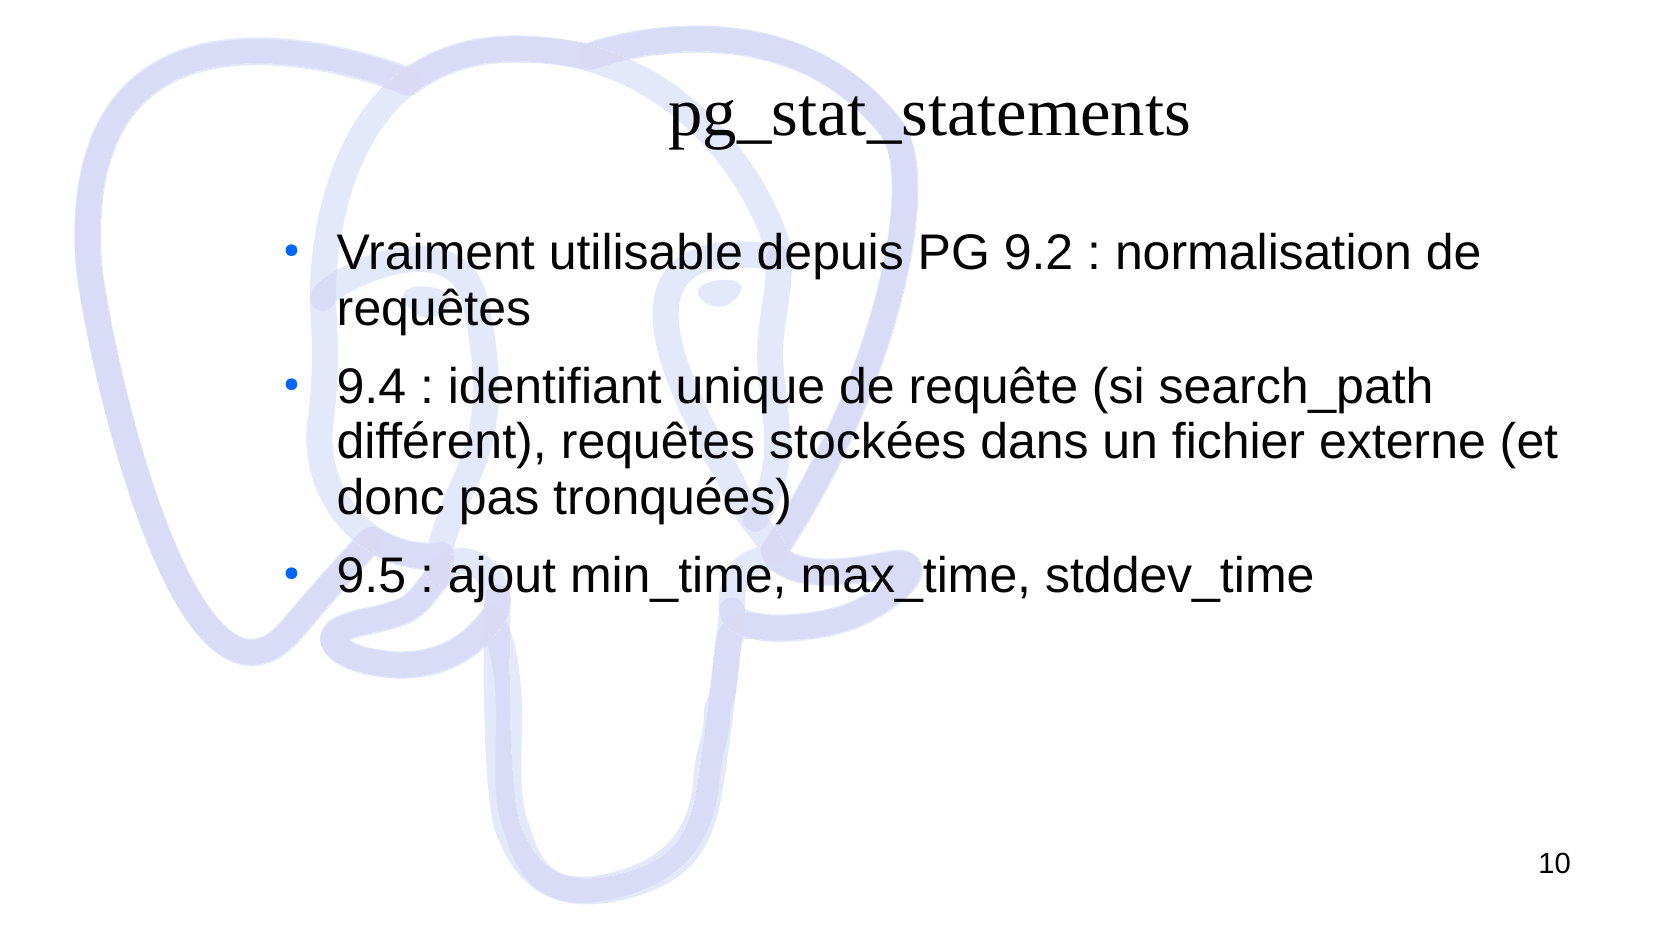

# pg_stat_statements
Vraiment utilisable depuis PG 9.2 : normalisation de requêtes
9.4 : identifiant unique de requête (si search_path différent), requêtes stockées dans un fichier externe (et donc pas tronquées)
9.5 : ajout min_time, max_time, stddev_time
10